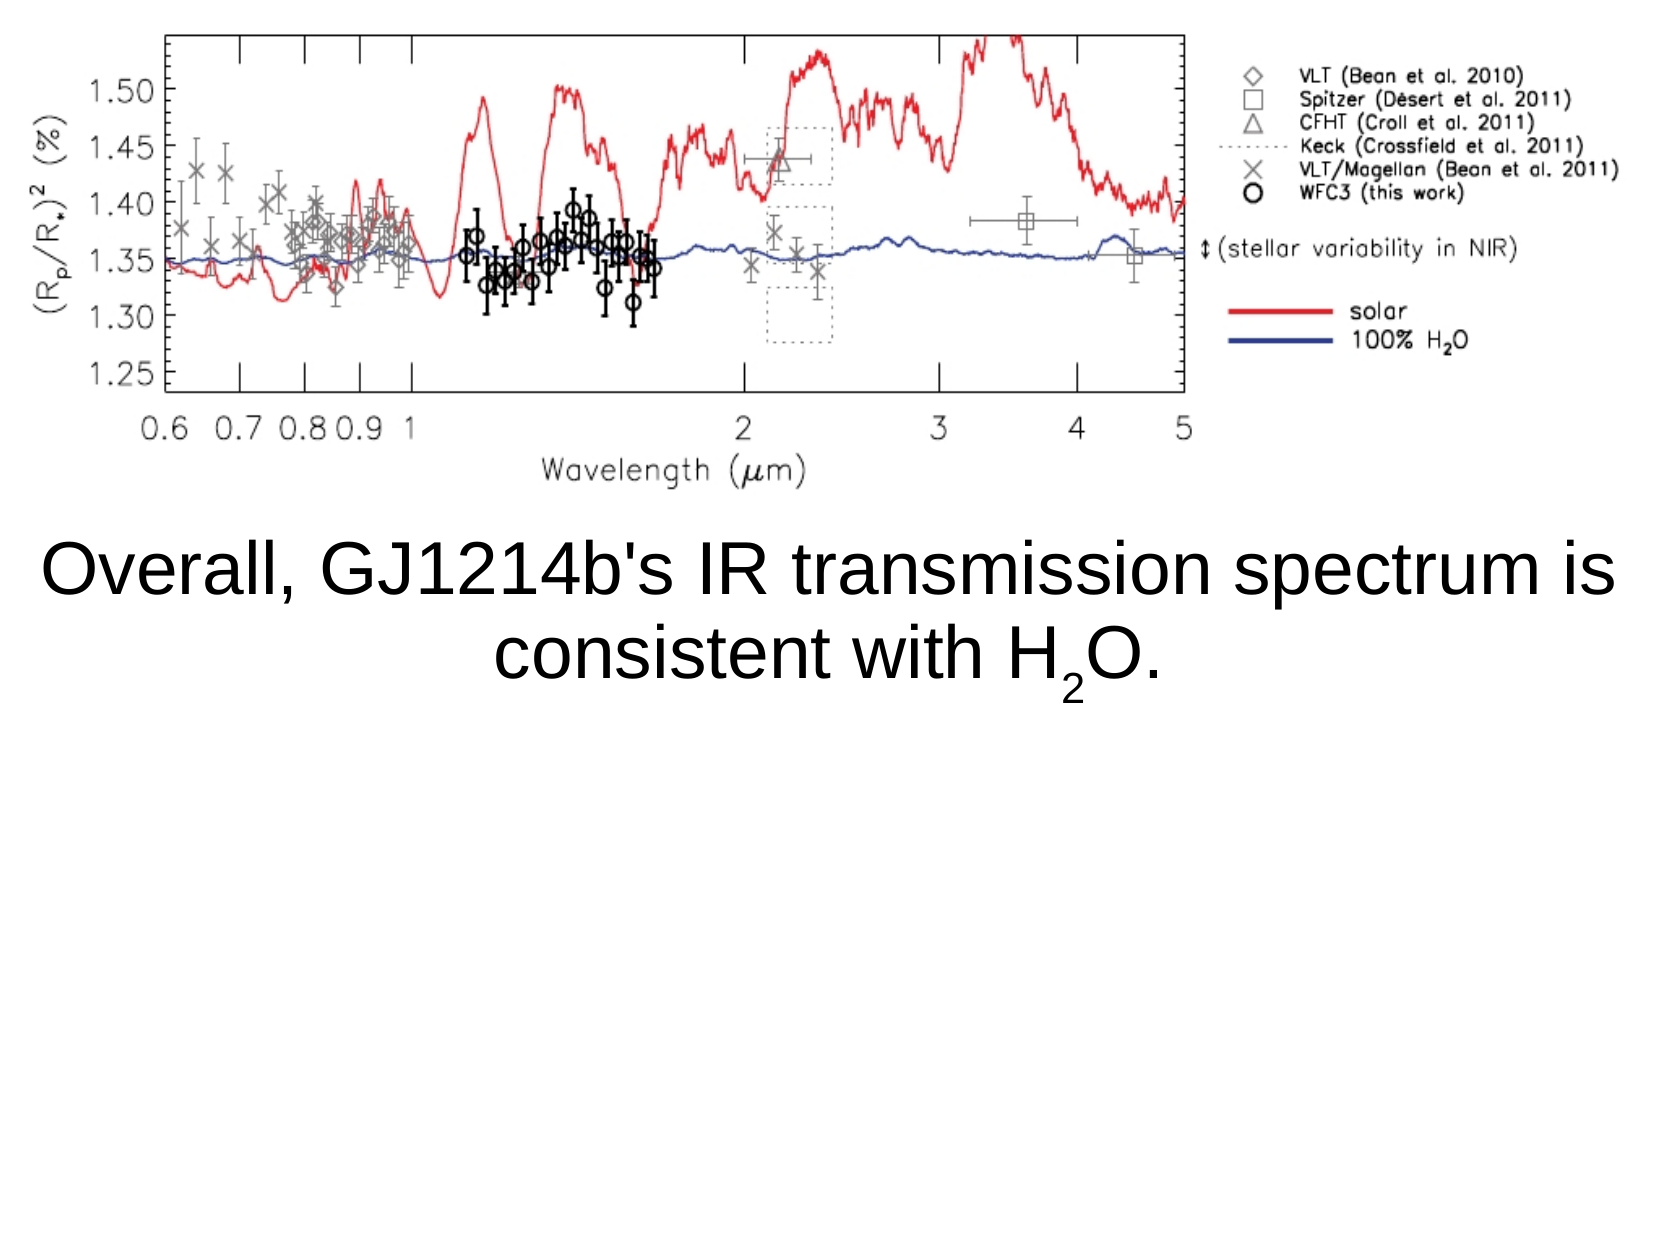

Overall, GJ1214b's IR transmission spectrum is consistent with H2O.